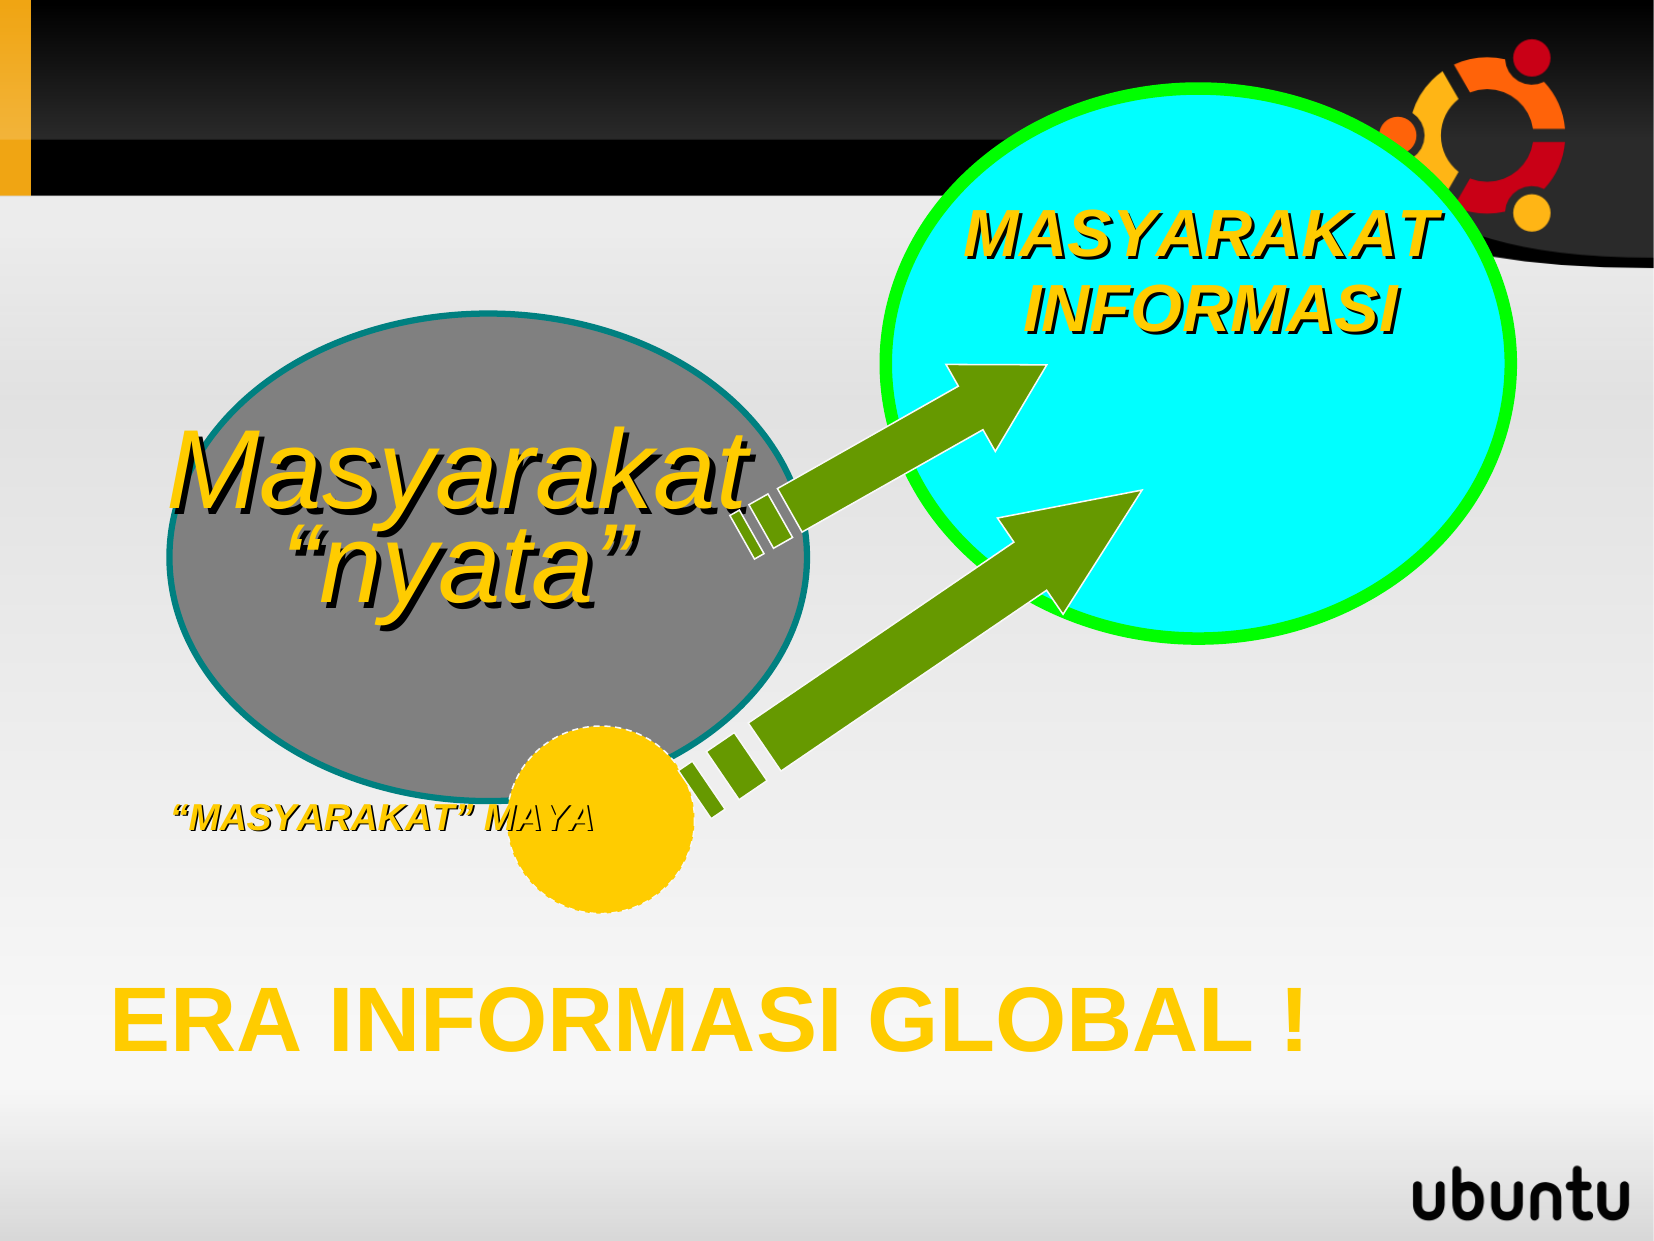

MASYARAKAT
INFORMASI
Masyarakat
“nyata”
“MASYARAKAT” MAYA
# ERA INFORMASI GLOBAL !